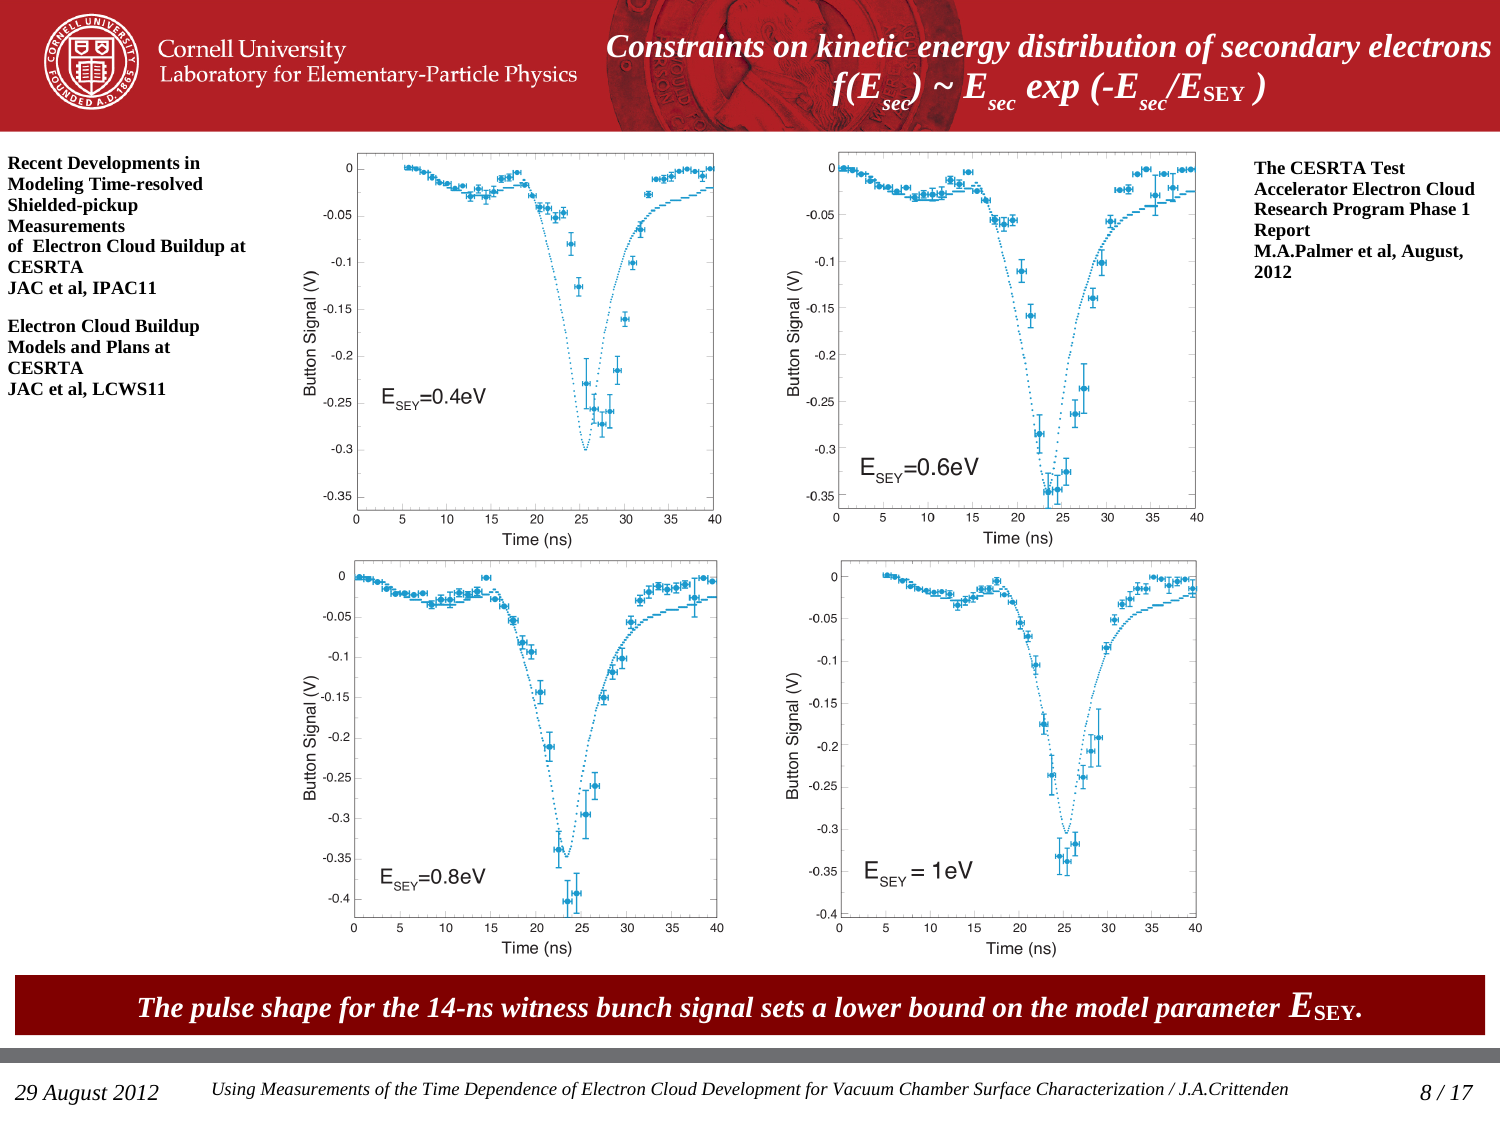

# Constraints on kinetic energy distribution of secondary electrons f(Esec) ~ Esec exp (-Esec/ESEY )
Recent Developments in Modeling Time-resolved Shielded-pickup Measurements
of Electron Cloud Buildup at CESRTA
JAC et al, IPAC11
The CESRTA Test Accelerator Electron Cloud Research Program Phase 1 Report
M.A.Palmer et al, August, 2012
Electron Cloud Buildup Models and Plans at CESRTA
JAC et al, LCWS11
The pulse shape for the 14-ns witness bunch signal sets a lower bound on the model parameter ESEY.